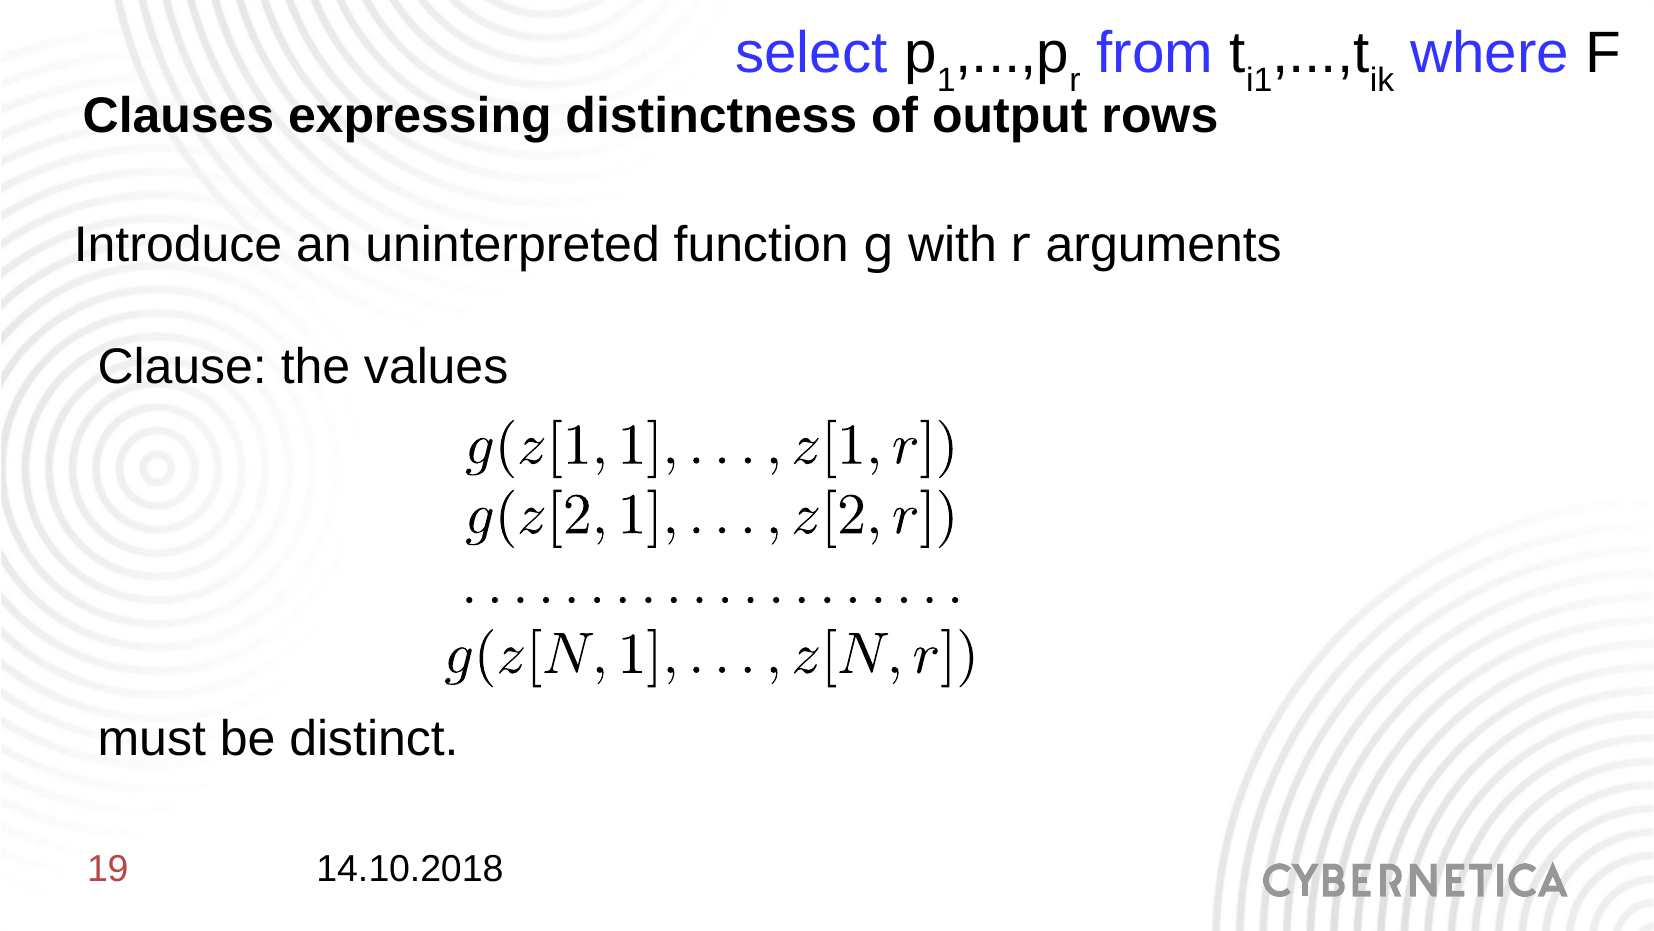

select p1,...,pr from ti1,...,tik where F
# Clauses expressing distinctness of output rows
Introduce an uninterpreted function g with r arguments
Clause: the values
must be distinct.
19
01.04.2000